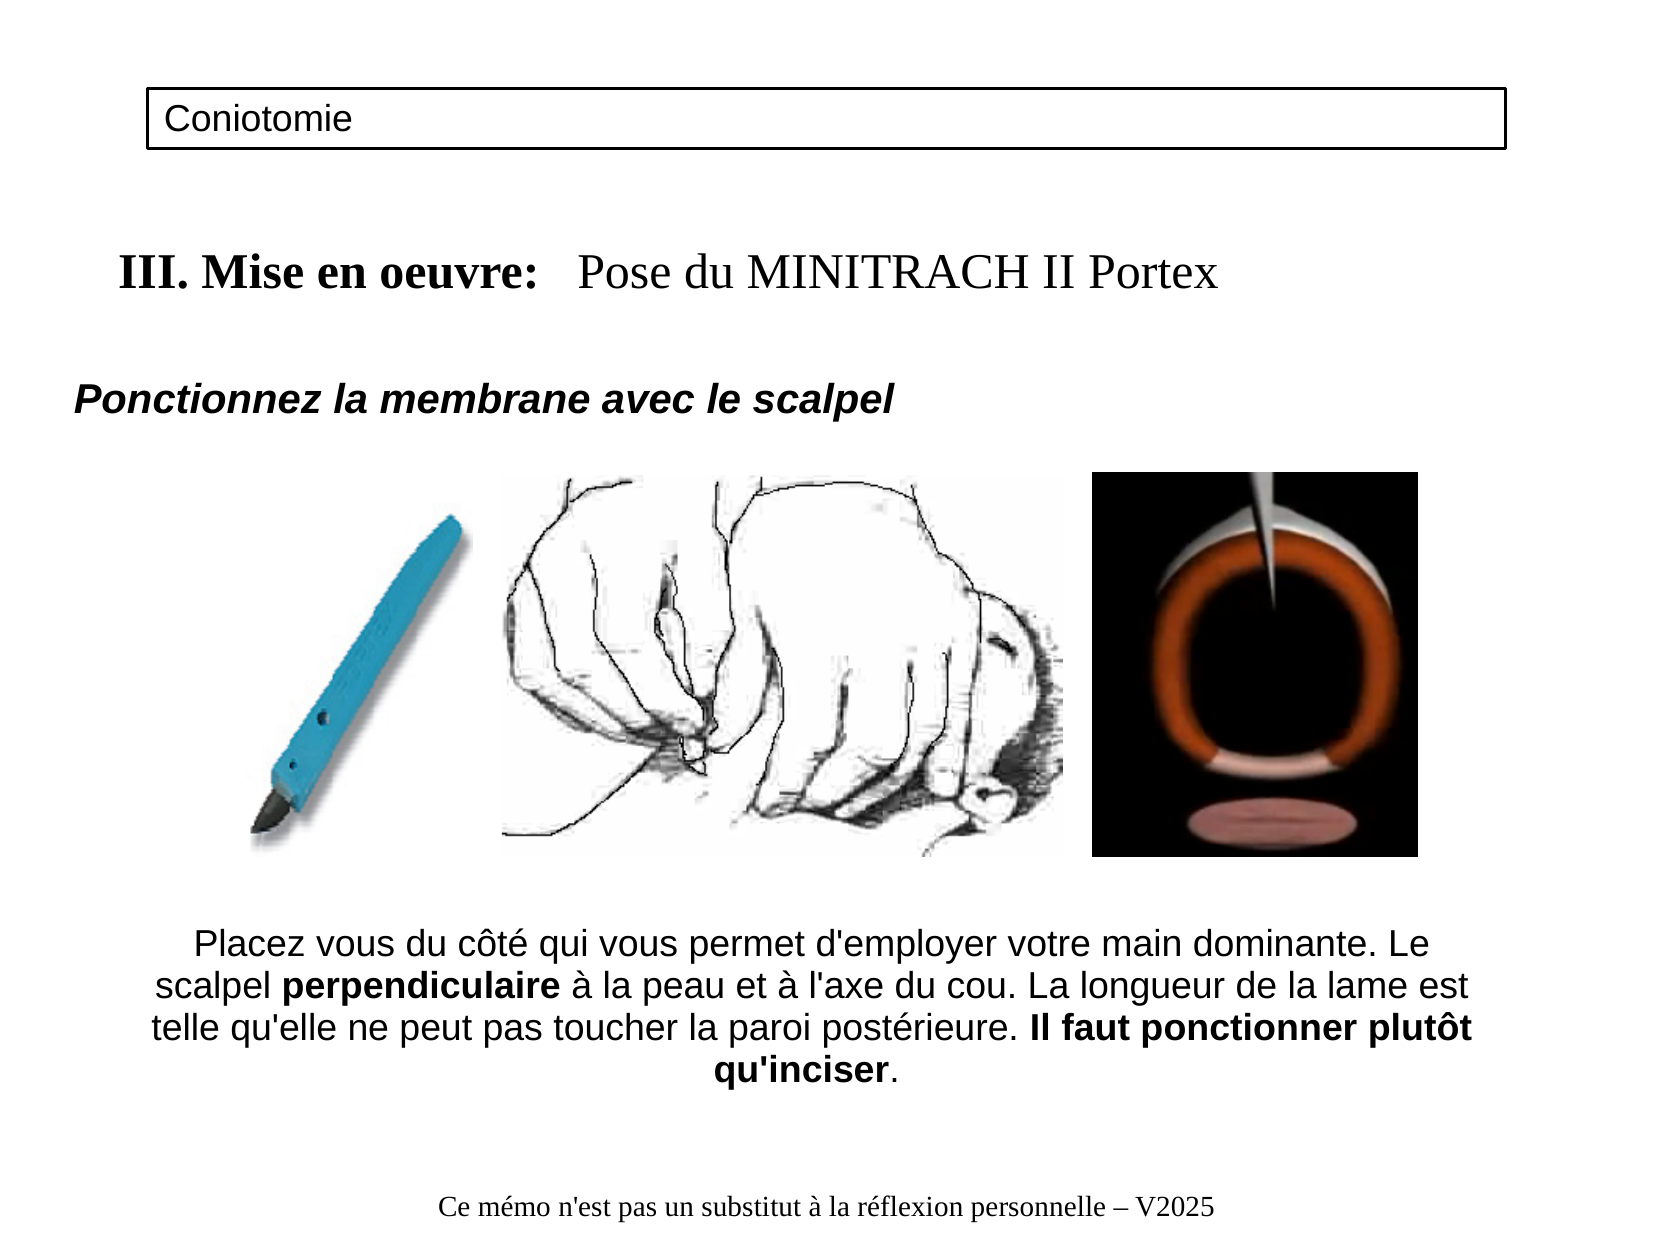

Coniotomie
III. Mise en oeuvre: Pose du MINITRACH II Portex
Ponctionnez la membrane avec le scalpel
Placez vous du côté qui vous permet d'employer votre main dominante. Le scalpel perpendiculaire à la peau et à l'axe du cou. La longueur de la lame est telle qu'elle ne peut pas toucher la paroi postérieure. Il faut ponctionner plutôt qu'inciser.
Ce mémo n'est pas un substitut à la réflexion personnelle – V2025